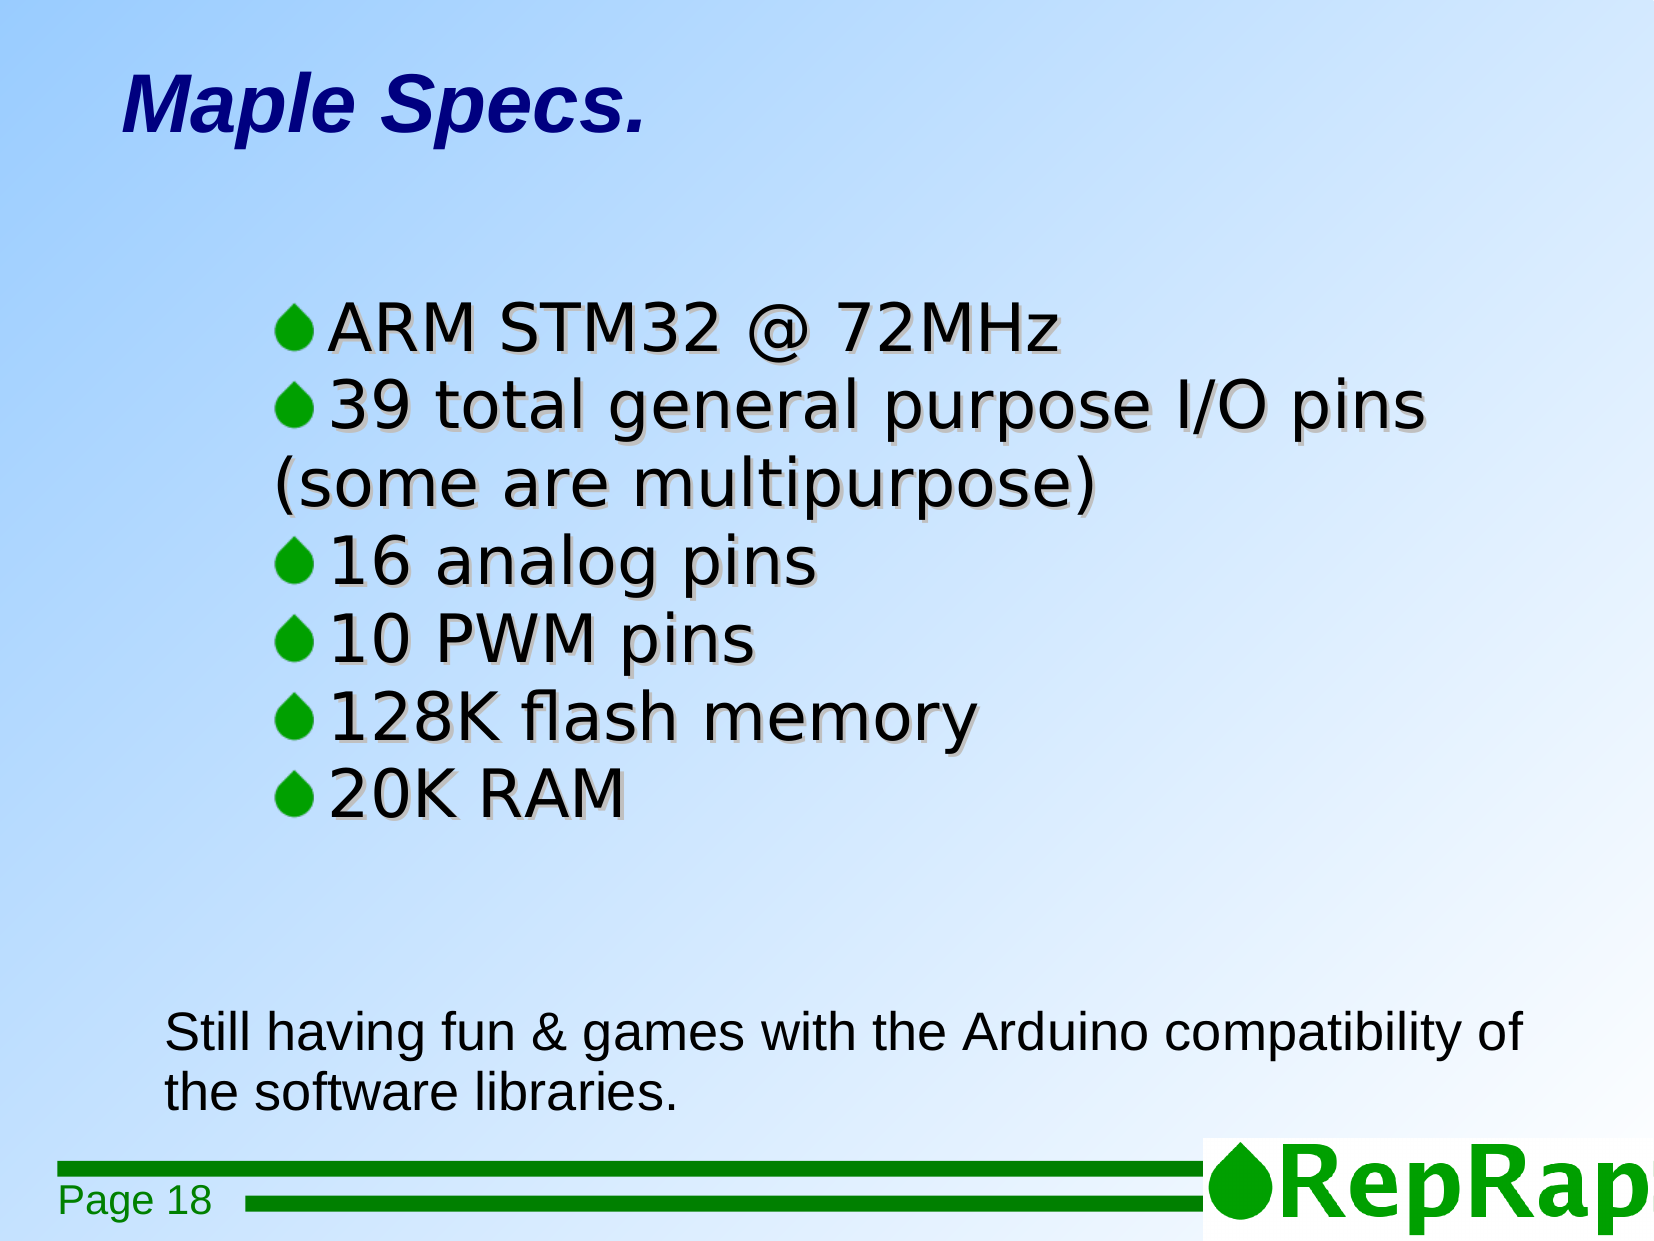

# Maple Specs.
ARM STM32 @ 72MHz
39 total general purpose I/O pins
(some are multipurpose)
16 analog pins
10 PWM pins
128K flash memory
20K RAM
Still having fun & games with the Arduino compatibility of the software libraries.